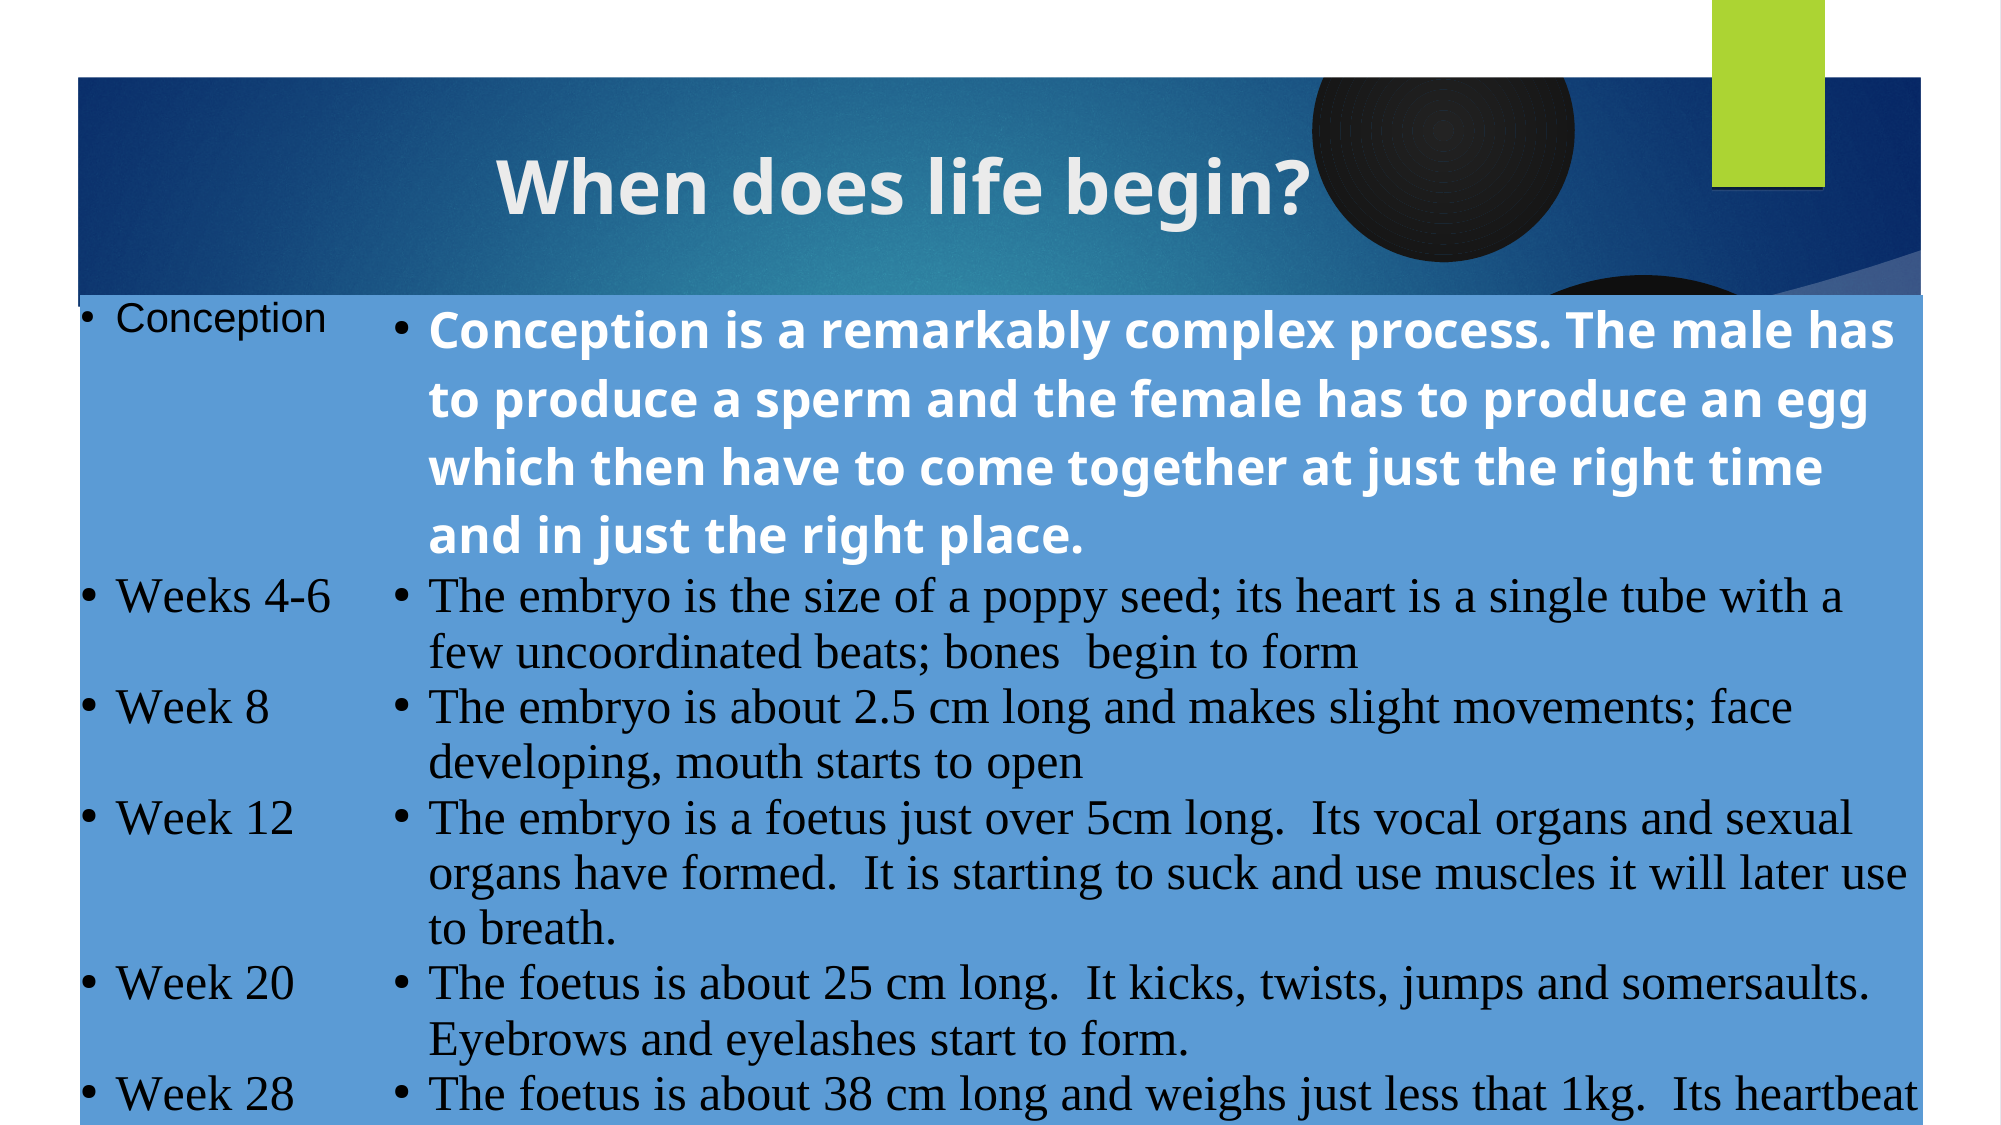

#
When does life begin?
| Conception | Conception is a remarkably complex process. The male has to produce a sperm and the female has to produce an egg which then have to come together at just the right time and in just the right place. |
| --- | --- |
| Weeks 4-6 | The embryo is the size of a poppy seed; its heart is a single tube with a few uncoordinated beats; bones begin to form |
| Week 8 | The embryo is about 2.5 cm long and makes slight movements; face developing, mouth starts to open |
| Week 12 | The embryo is a foetus just over 5cm long. Its vocal organs and sexual organs have formed. It is starting to suck and use muscles it will later use to breath. |
| Week 20 | The foetus is about 25 cm long. It kicks, twists, jumps and somersaults. Eyebrows and eyelashes start to form. |
| Week 28 | The foetus is about 38 cm long and weighs just less that 1kg. Its heartbeat speeds up when it hear its mother’s voice. It could survive if born. |
| Week 40 | The baby is ready to be born. It weighs about 4 kg and is about 55cm long. |